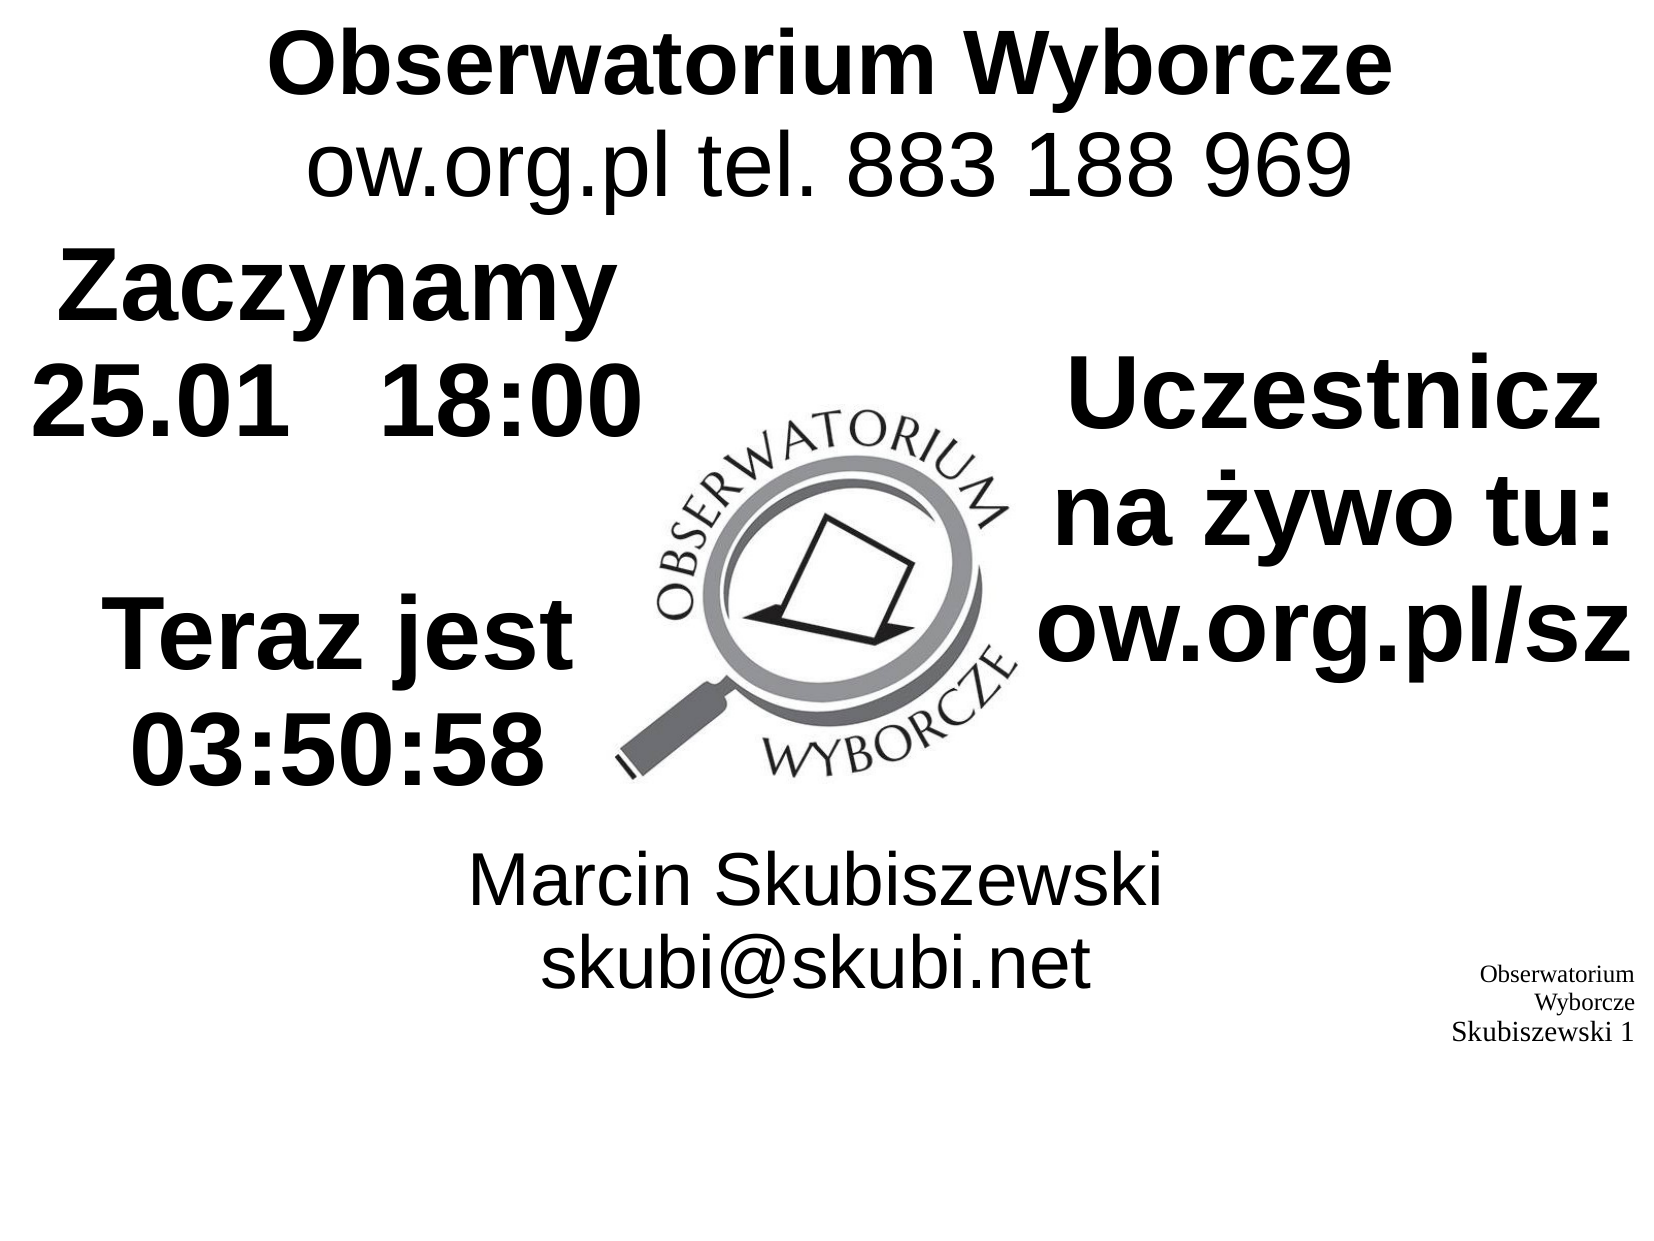

# Obserwatorium Wyborcze ow.org.pl tel. 883 188 969
Zaczynamy
25.01 18:00
Teraz jest
02:37:02
Uczestniczna żywo tu:
ow.org.pl/sz
Marcin Skubiszewski
skubi@skubi.net
1